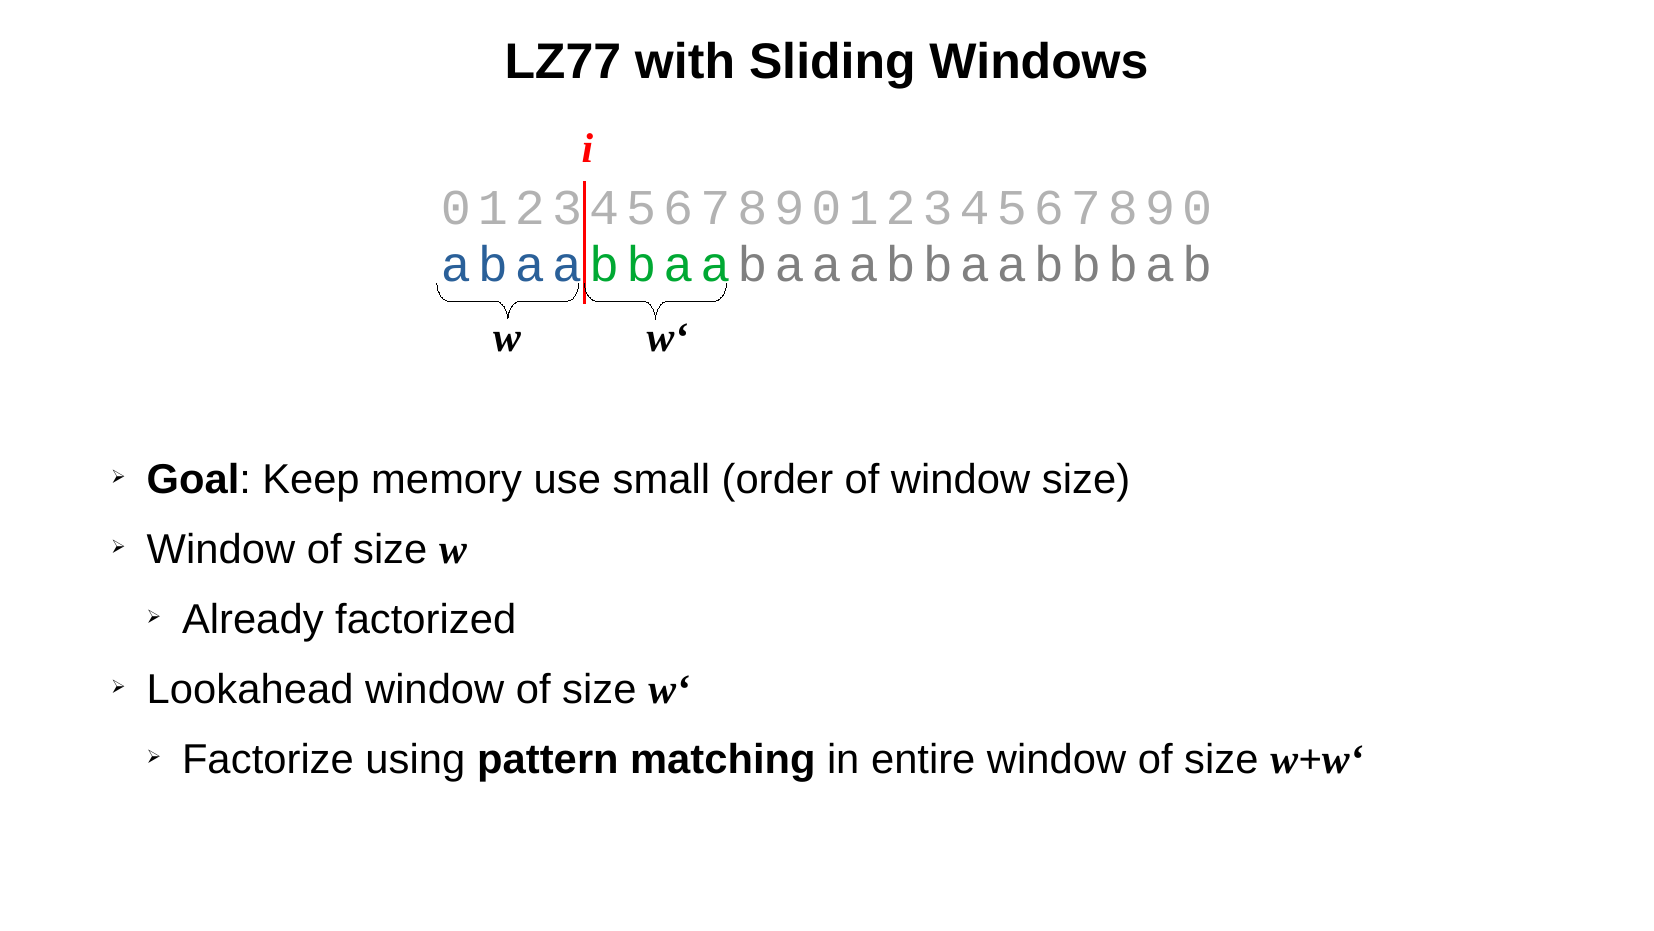

LZ77 with Sliding Windows
i
012345678901234567890
abaabbaabaaabbaabbbab
w
w‘
Goal: Keep memory use small (order of window size)
Window of size w
Already factorized
Lookahead window of size w‘
Factorize using pattern matching in entire window of size w+w‘